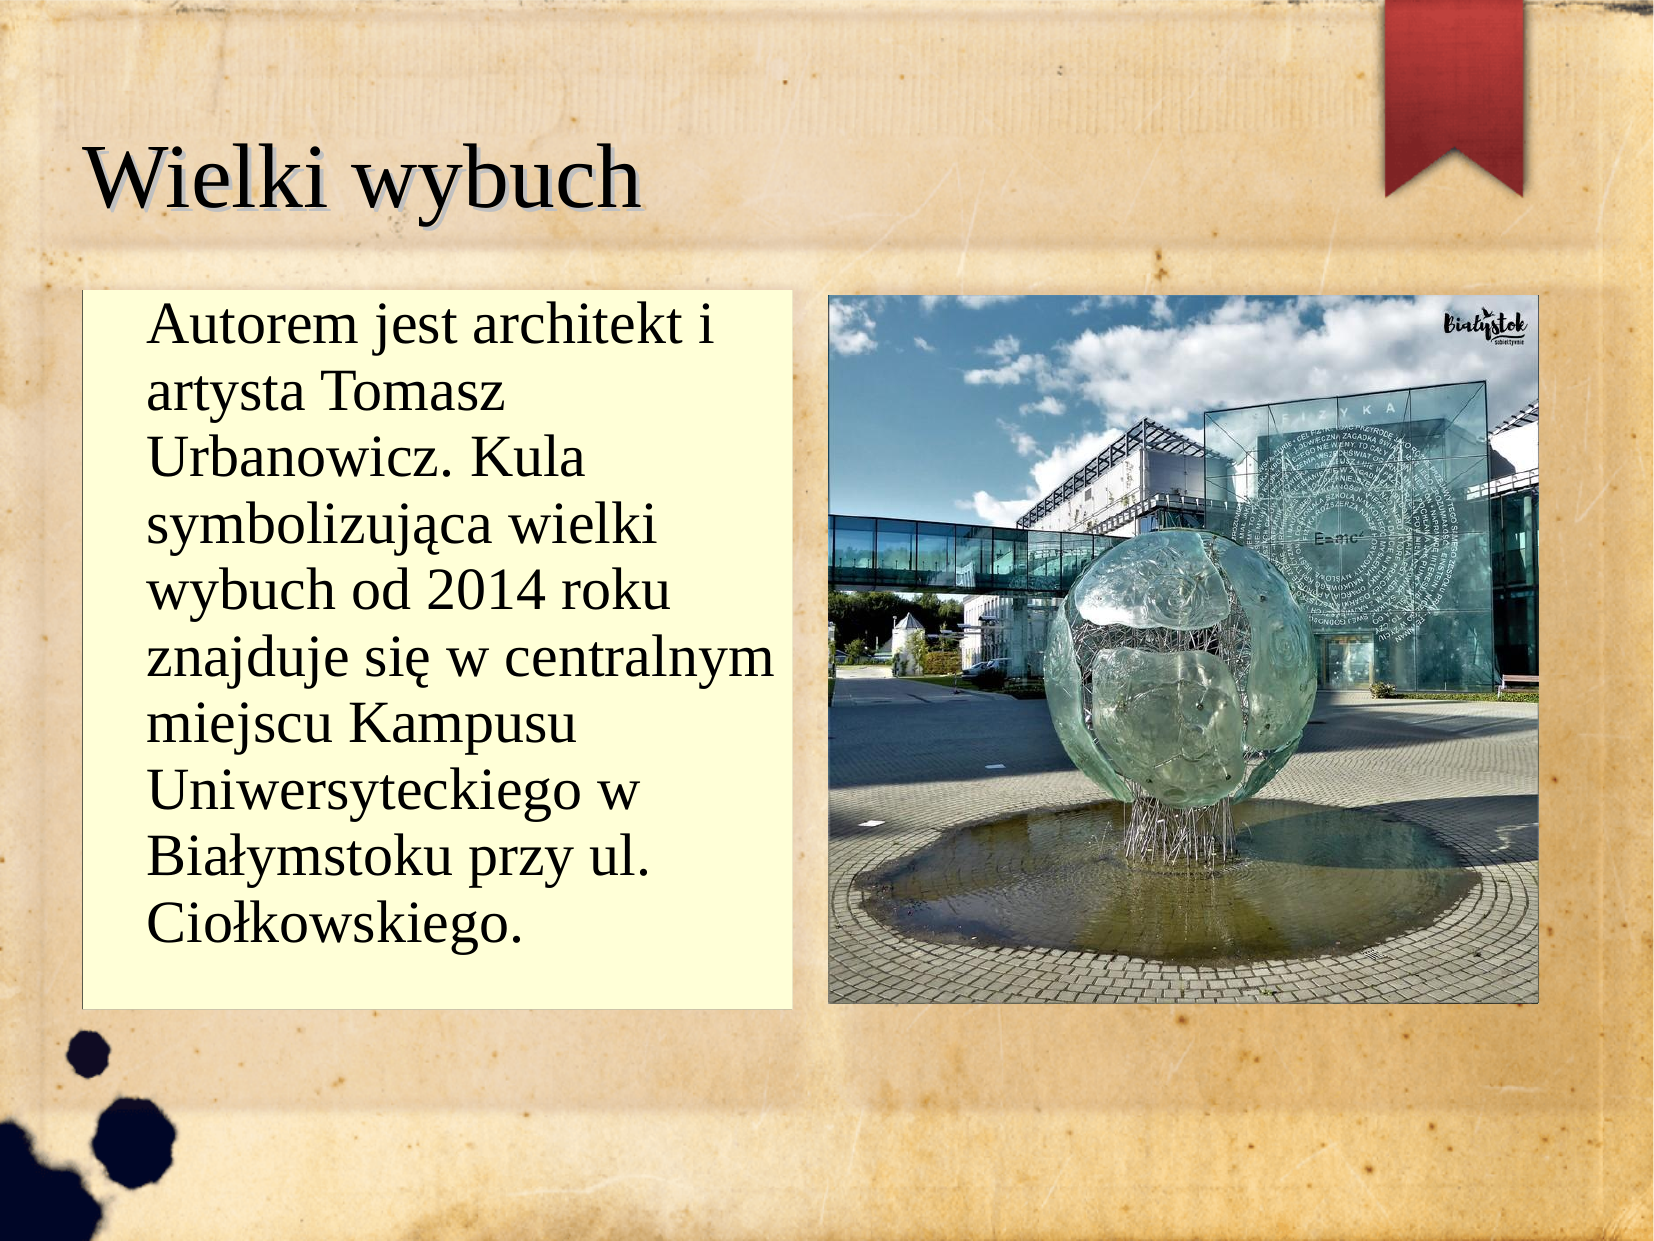

# Wielki wybuch
Autorem jest architekt i artysta Tomasz Urbanowicz. Kula symbolizująca wielki wybuch od 2014 roku znajduje się w centralnym miejscu Kampusu Uniwersyteckiego w Białymstoku przy ul. Ciołkowskiego.